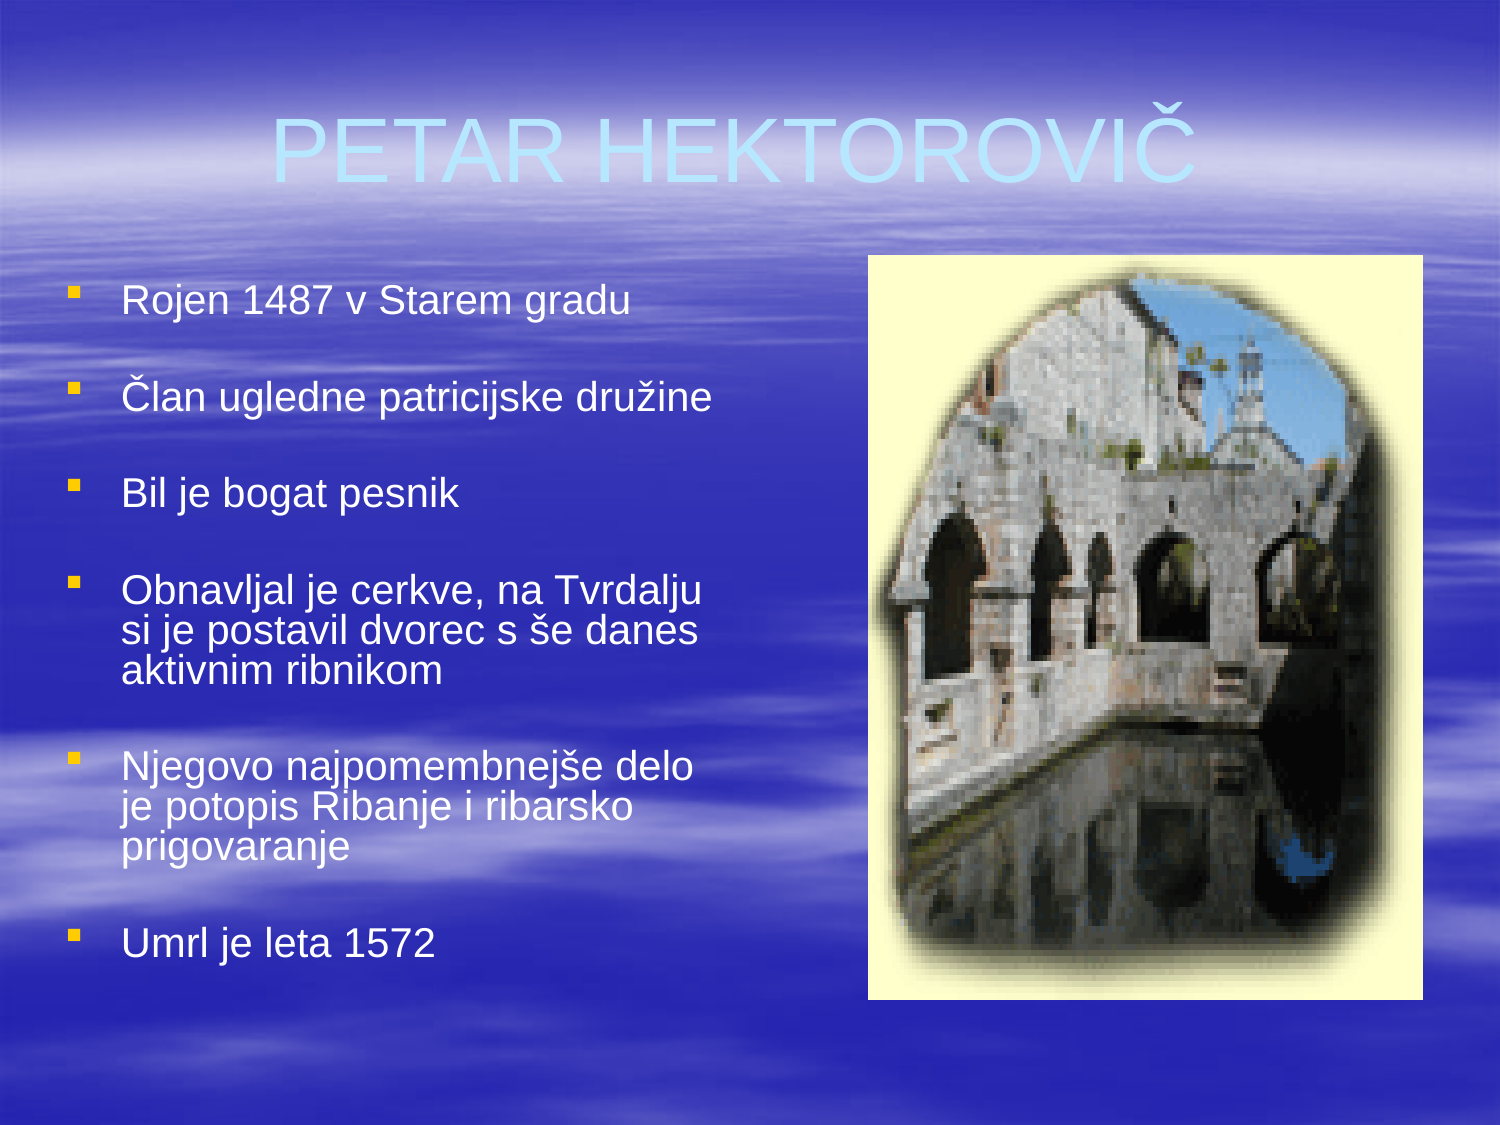

# PETAR HEKTOROVIČ
Rojen 1487 v Starem gradu
Član ugledne patricijske družine
Bil je bogat pesnik
Obnavljal je cerkve, na Tvrdalju si je postavil dvorec s še danes aktivnim ribnikom
Njegovo najpomembnejše delo je potopis Ribanje i ribarsko prigovaranje
Umrl je leta 1572